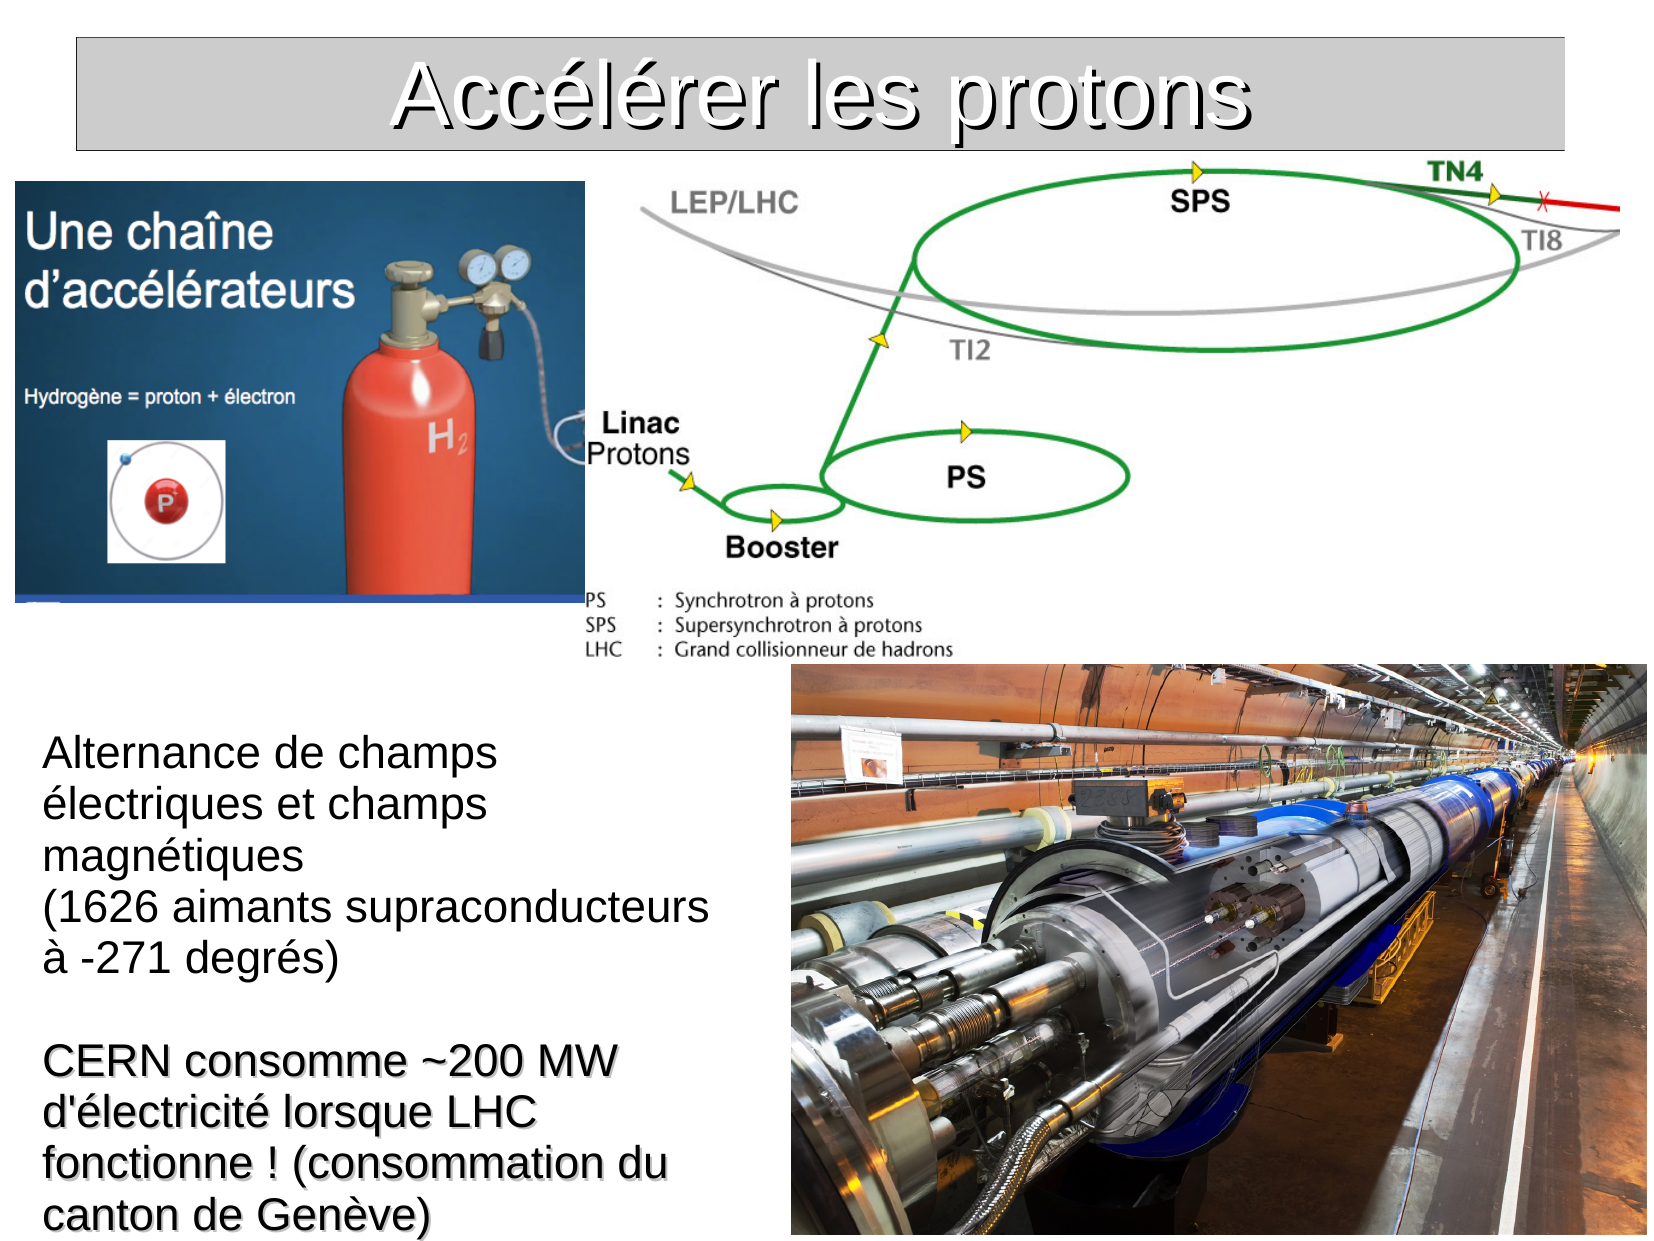

# Accélérer les protons
Alternance de champs électriques et champs magnétiques
(1626 aimants supraconducteurs à -271 degrés)
CERN consomme ~200 MW d'électricité lorsque LHC fonctionne ! (consommation du canton de Genève)